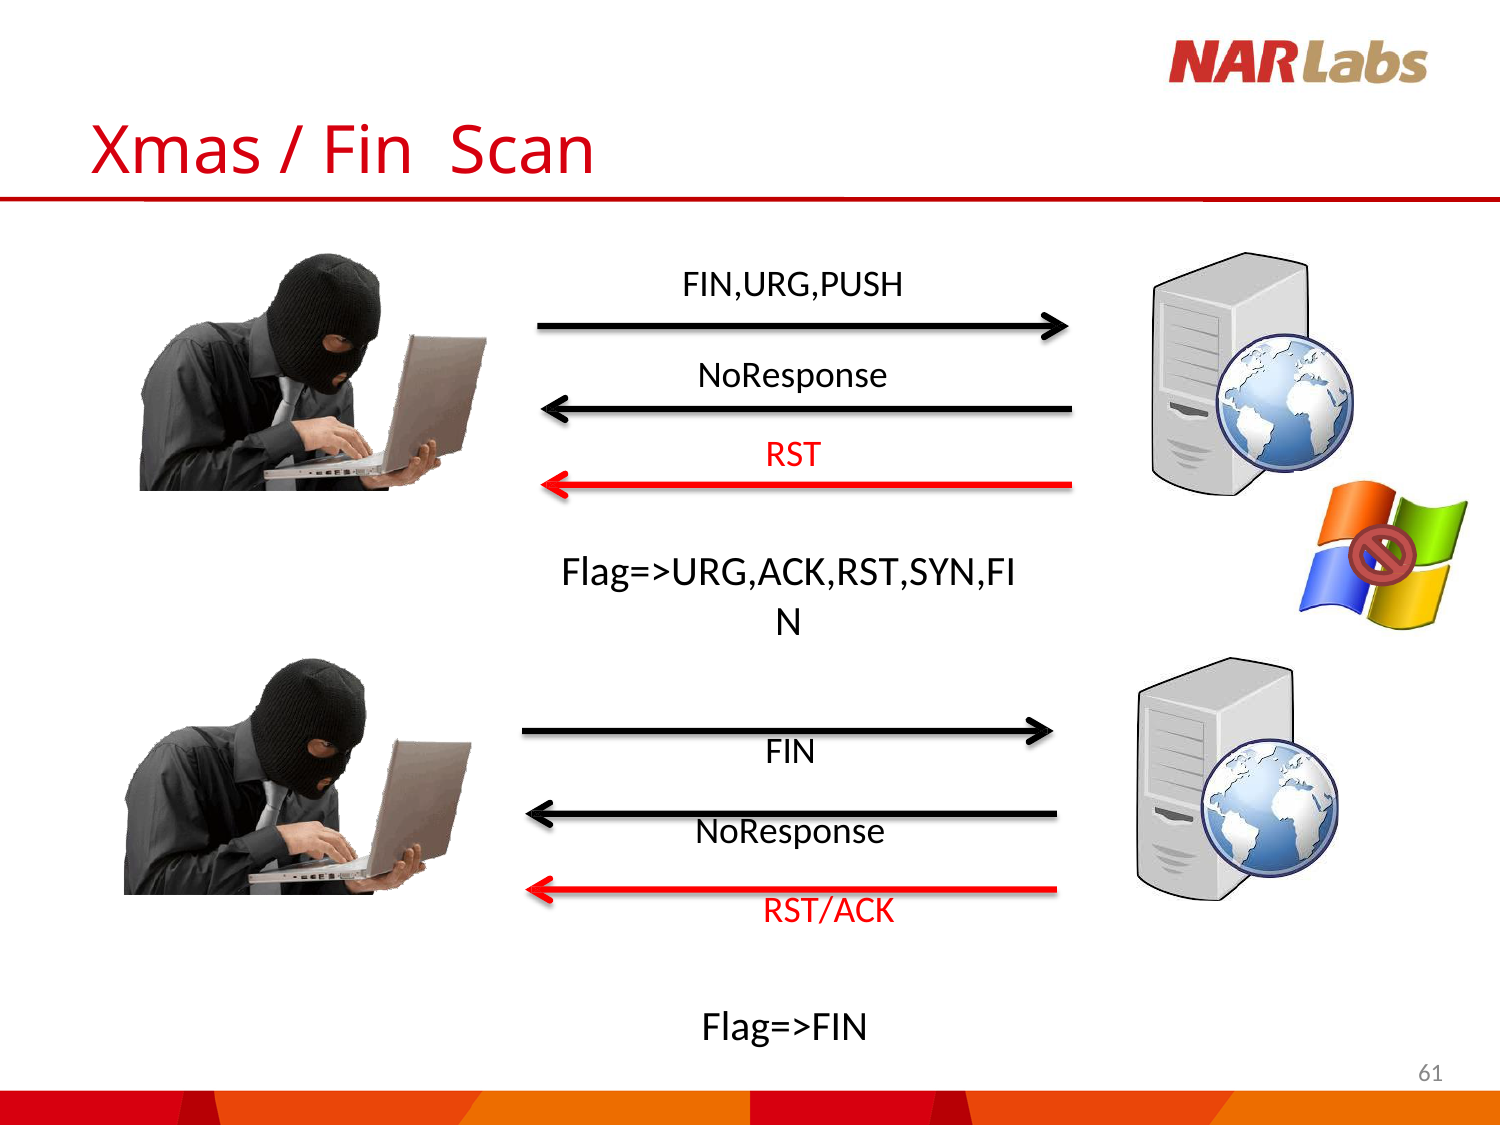

Xmas / Fin	Scan
FIN,URG,PUSH
NoResponse
RST
Flag=>URG,ACK,RST,SYN,FIN
FIN
NoResponse
RST/ACK
Flag=>FIN
56